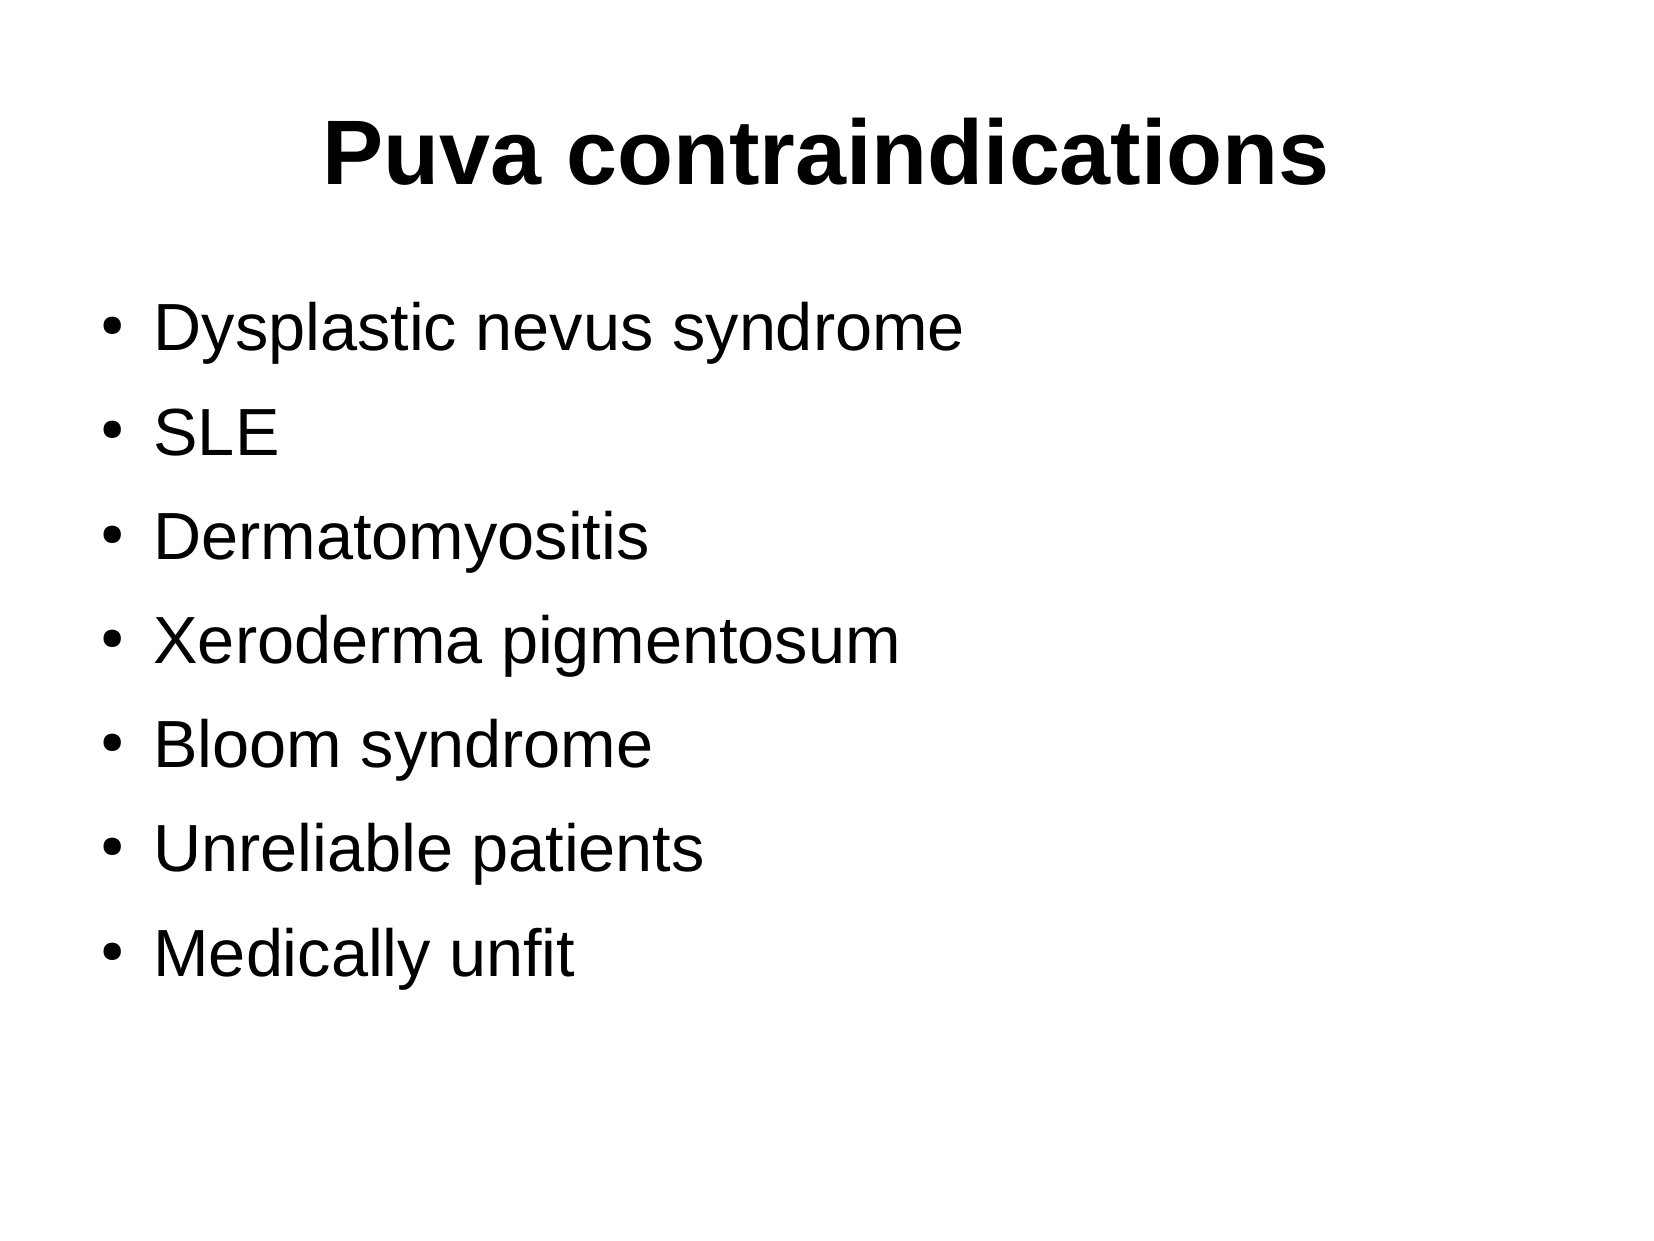

# Puva contraindications
Dysplastic nevus syndrome
SLE
Dermatomyositis
Xeroderma pigmentosum
Bloom syndrome
Unreliable patients
Medically unfit